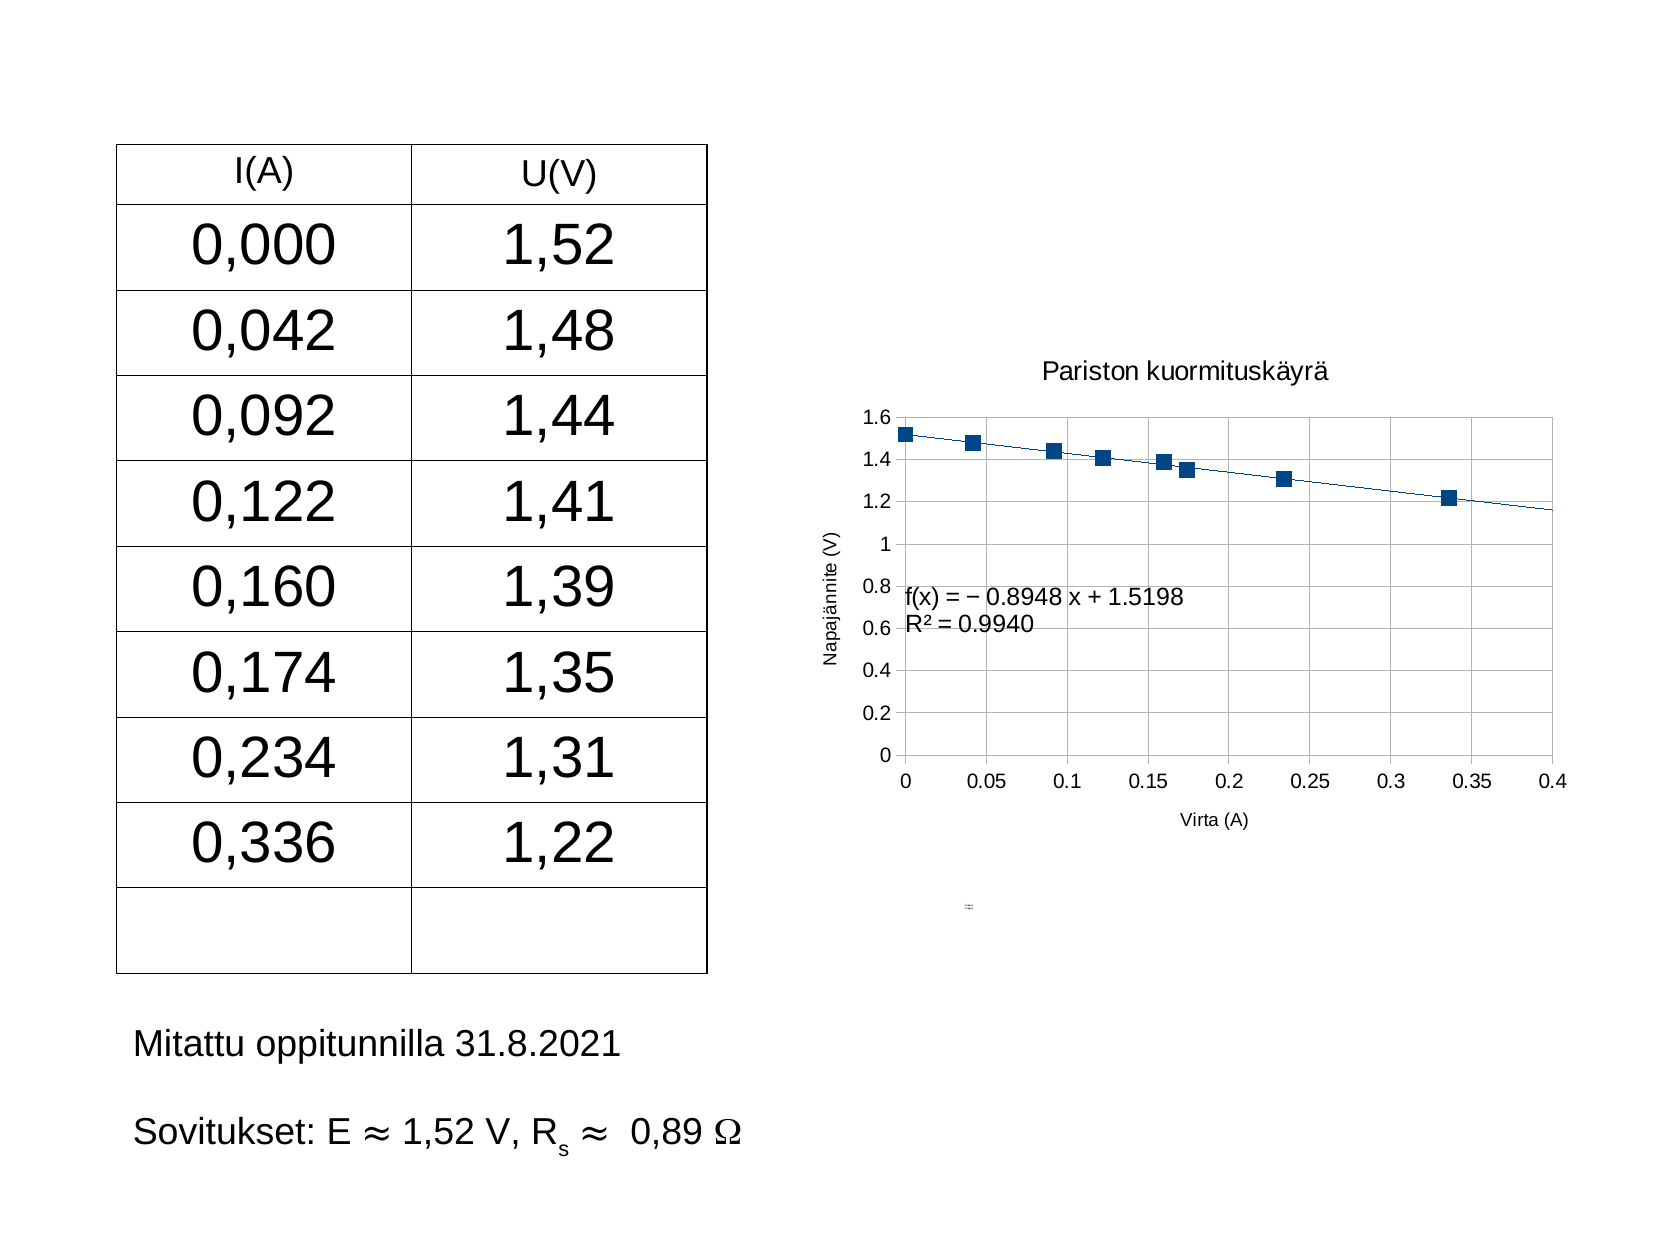

| I(A) | U(V) |
| --- | --- |
| 0,000 | 1,52 |
| 0,042 | 1,48 |
| 0,092 | 1,44 |
| 0,122 | 1,41 |
| 0,160 | 1,39 |
| 0,174 | 1,35 |
| 0,234 | 1,31 |
| 0,336 | 1,22 |
| | |
### Chart: Pariston kuormituskäyrä
| Category | Sarake C |
|---|---|
Mitattu oppitunnilla 31.8.2021
Sovitukset: E ≈ 1,52 V, Rs ≈ 0,89 W